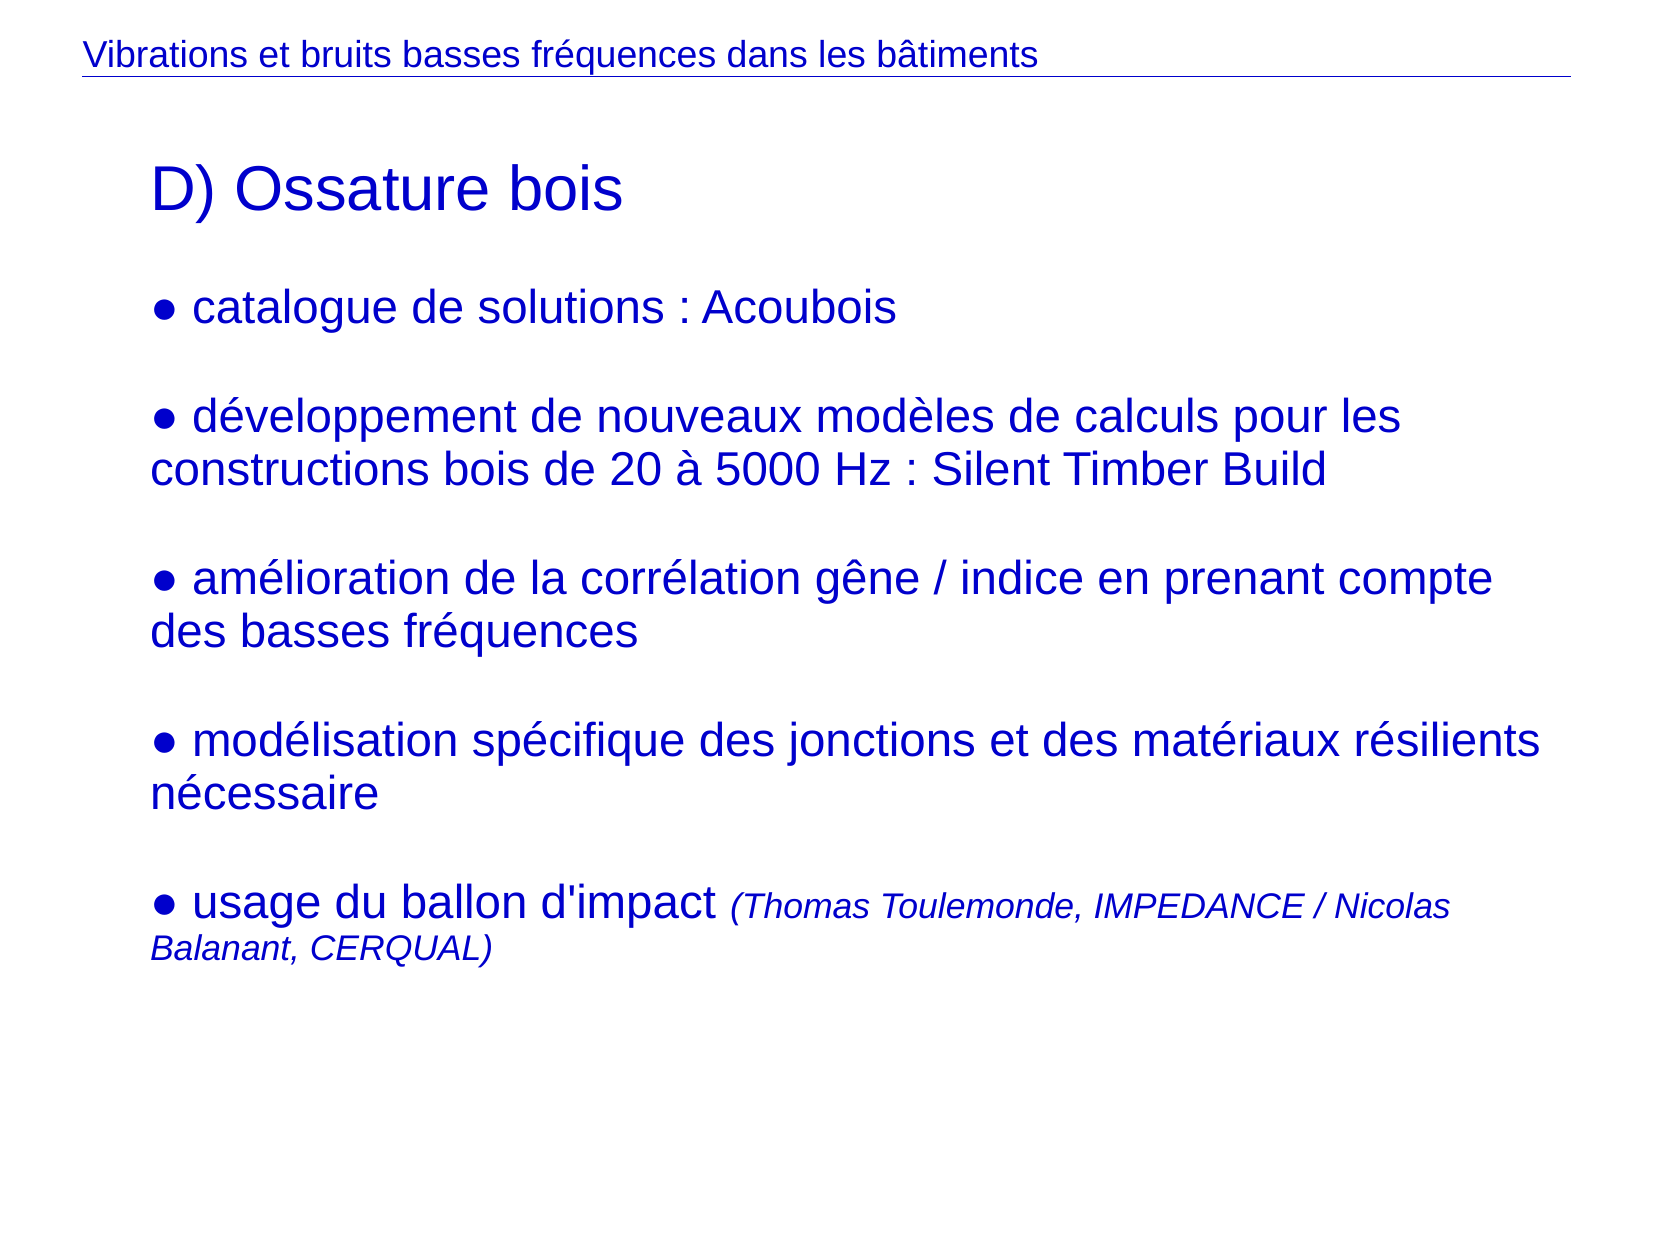

# Vibrations et bruits basses fréquences dans les bâtiments
D) Ossature bois
● catalogue de solutions : Acoubois
● développement de nouveaux modèles de calculs pour les constructions bois de 20 à 5000 Hz : Silent Timber Build
● amélioration de la corrélation gêne / indice en prenant compte des basses fréquences
● modélisation spécifique des jonctions et des matériaux résilients nécessaire
● usage du ballon d'impact (Thomas Toulemonde, IMPEDANCE / Nicolas Balanant, CERQUAL)